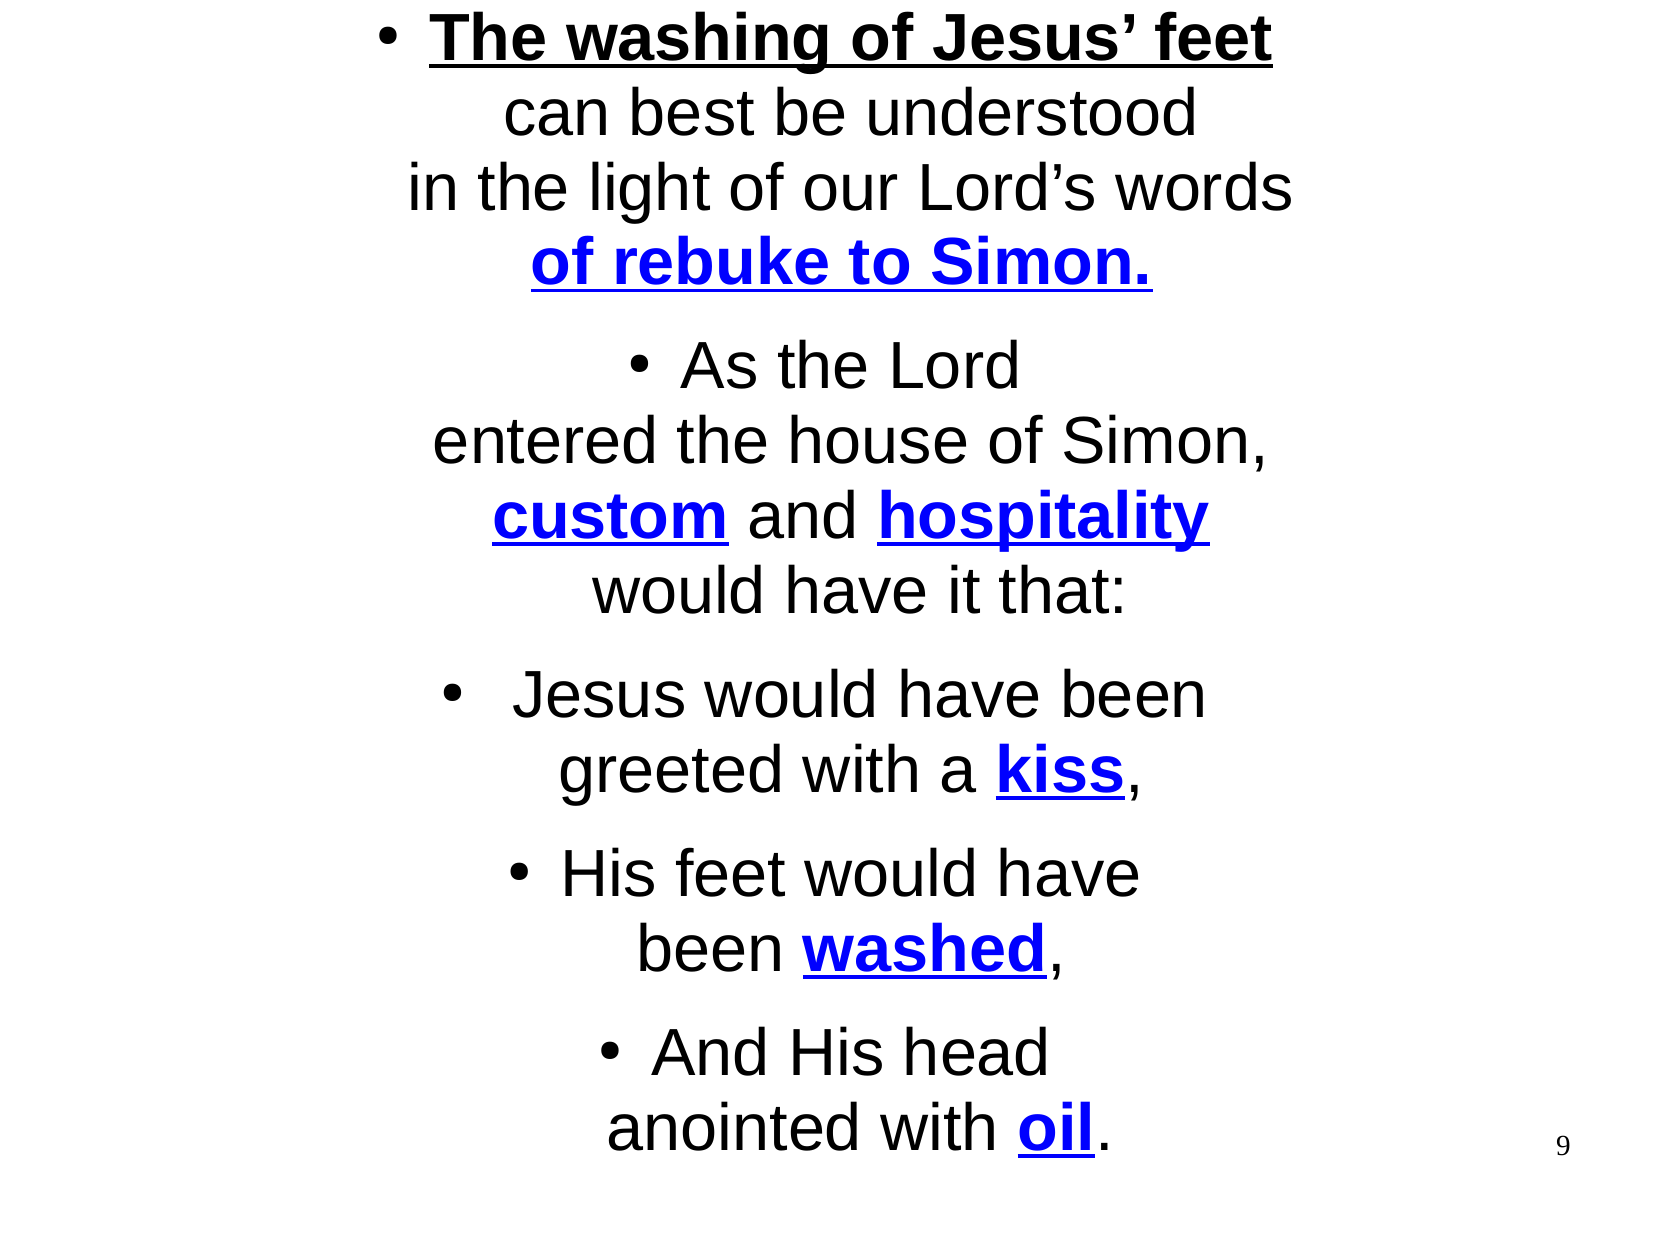

# The washing of Jesus’ feet can best be understood in the light of our Lord’s words of rebuke to Simon.
As the Lord
entered the house of Simon,
custom and hospitality
would have it that:
 Jesus would have been
greeted with a kiss,
His feet would have
been washed,
And His head
anointed with oil.
9